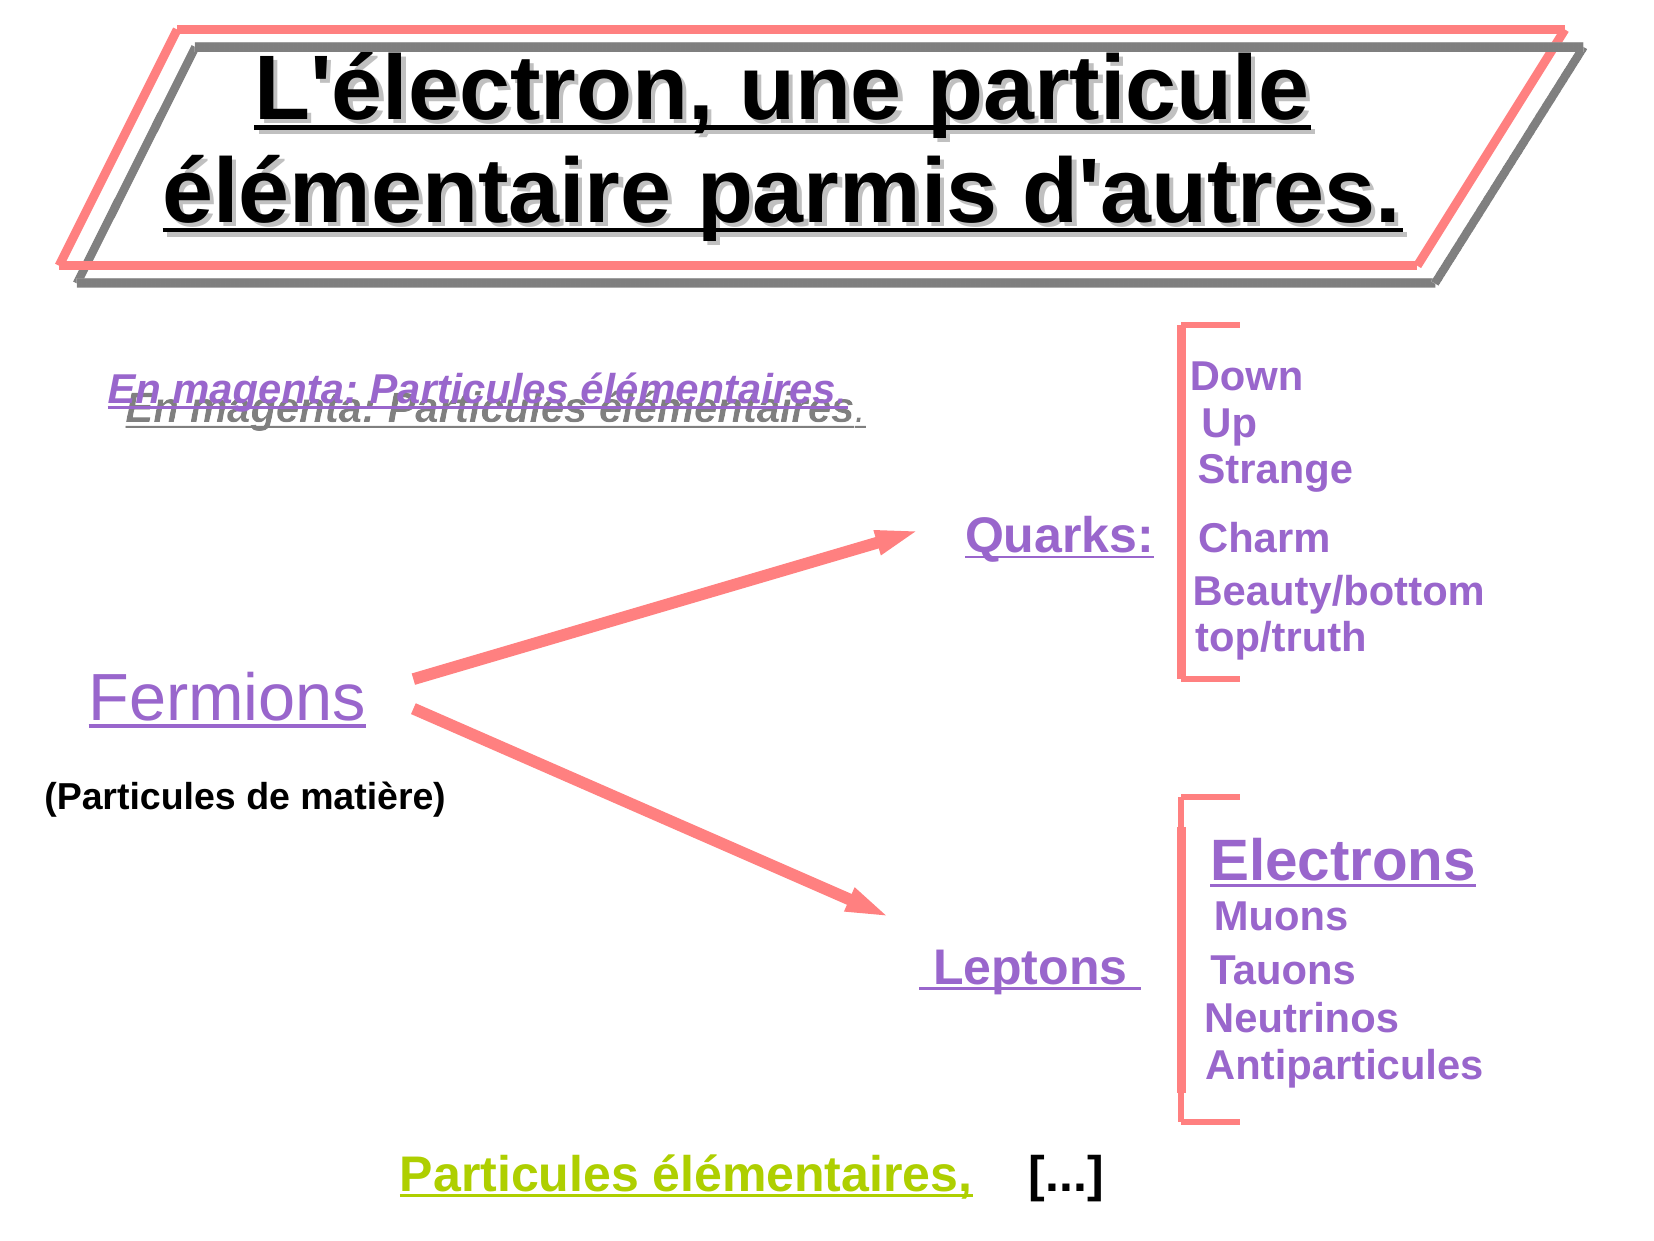

Down
 Up
 Strange
 Quarks: Charm
 Beauty/bottom
 top/truth
Fermions
 Electrons
 Muons
 Leptons Tauons
 Neutrinos
 Antiparticules
L'électron, une particule élémentaire parmis d'autres.
#
En magenta: Particules élémentaires.
(Particules de matière)
 Particules élémentaires, [...]